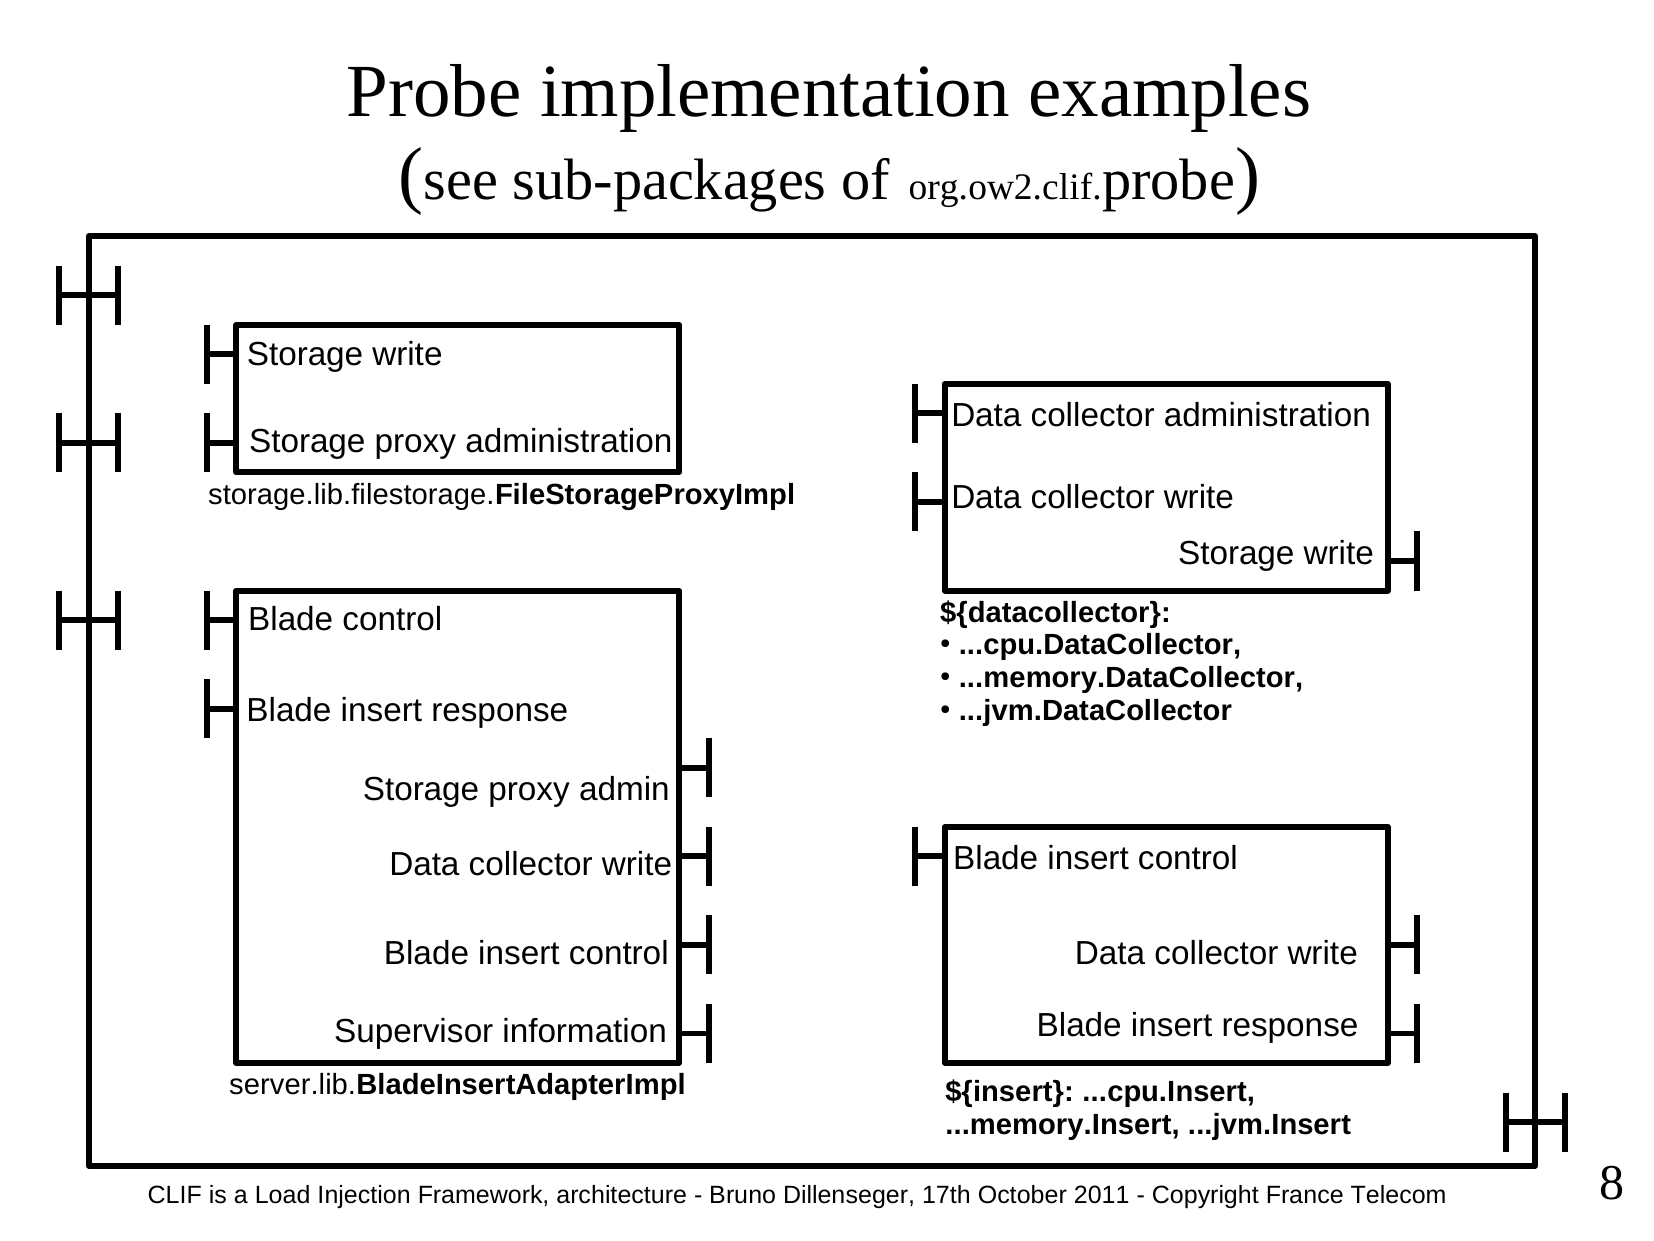

# Probe implementation examples (see sub-packages of org.ow2.clif.probe)
Storage write
Data collector administration
Storage proxy administration
storage.lib.filestorage.FileStorageProxyImpl
Data collector write
Storage write
${datacollector}:
 ...cpu.DataCollector,
 ...memory.DataCollector,
 ...jvm.DataCollector
Blade control
Blade insert response
Storage proxy admin
Blade insert control
Data collector write
Blade insert control
Data collector write
Blade insert response
Supervisor information
server.lib.BladeInsertAdapterImpl
${insert}: ...cpu.Insert,
...memory.Insert, ...jvm.Insert